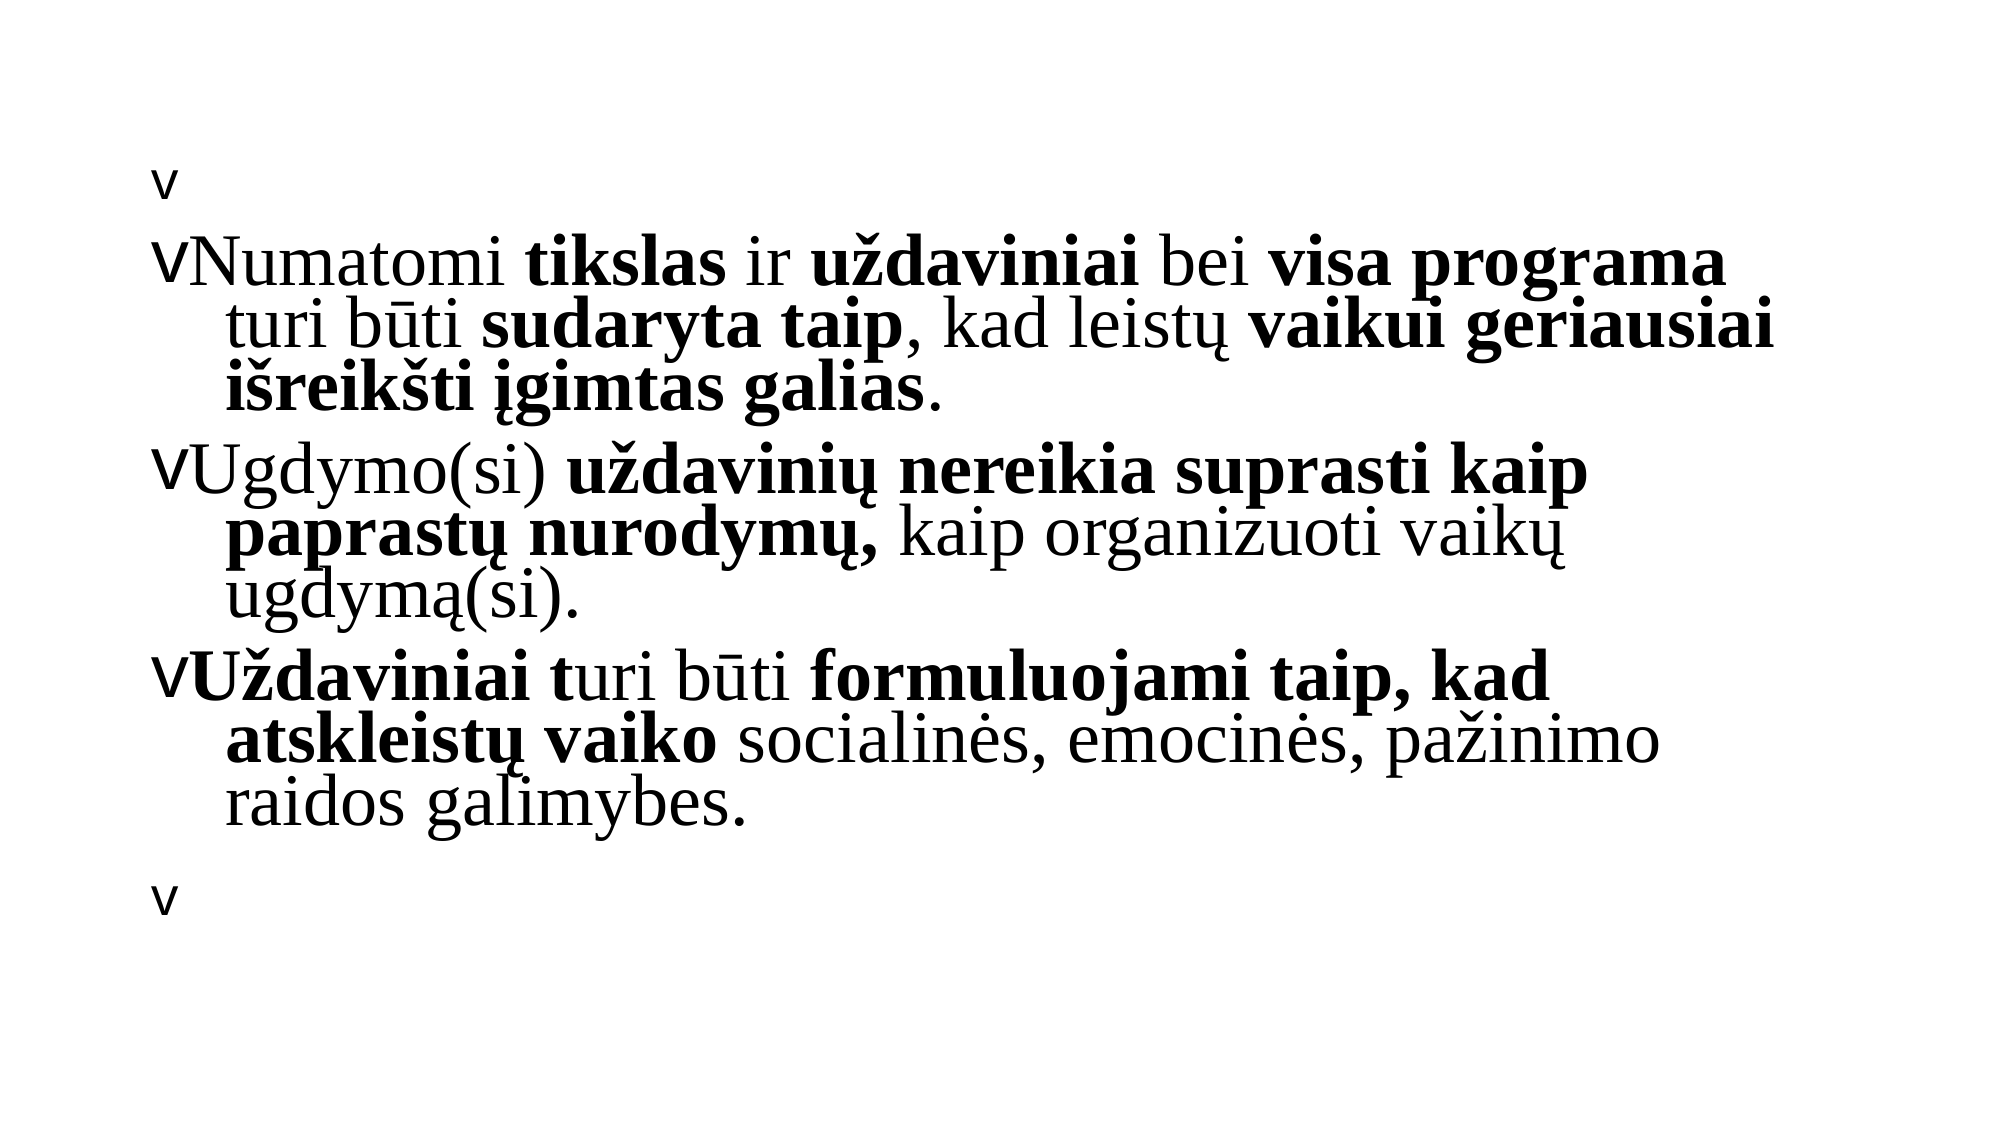

# Numatomi tikslas ir uždaviniai bei visa programa turi būti sudaryta taip, kad leistų vaikui geriausiai išreikšti įgimtas galias.
Ugdymo(si) uždavinių nereikia suprasti kaip paprastų nurodymų, kaip organizuoti vaikų ugdymą(si).
Uždaviniai turi būti formuluojami taip, kad atskleistų vaiko socialinės, emocinės, pažinimo raidos galimybes.